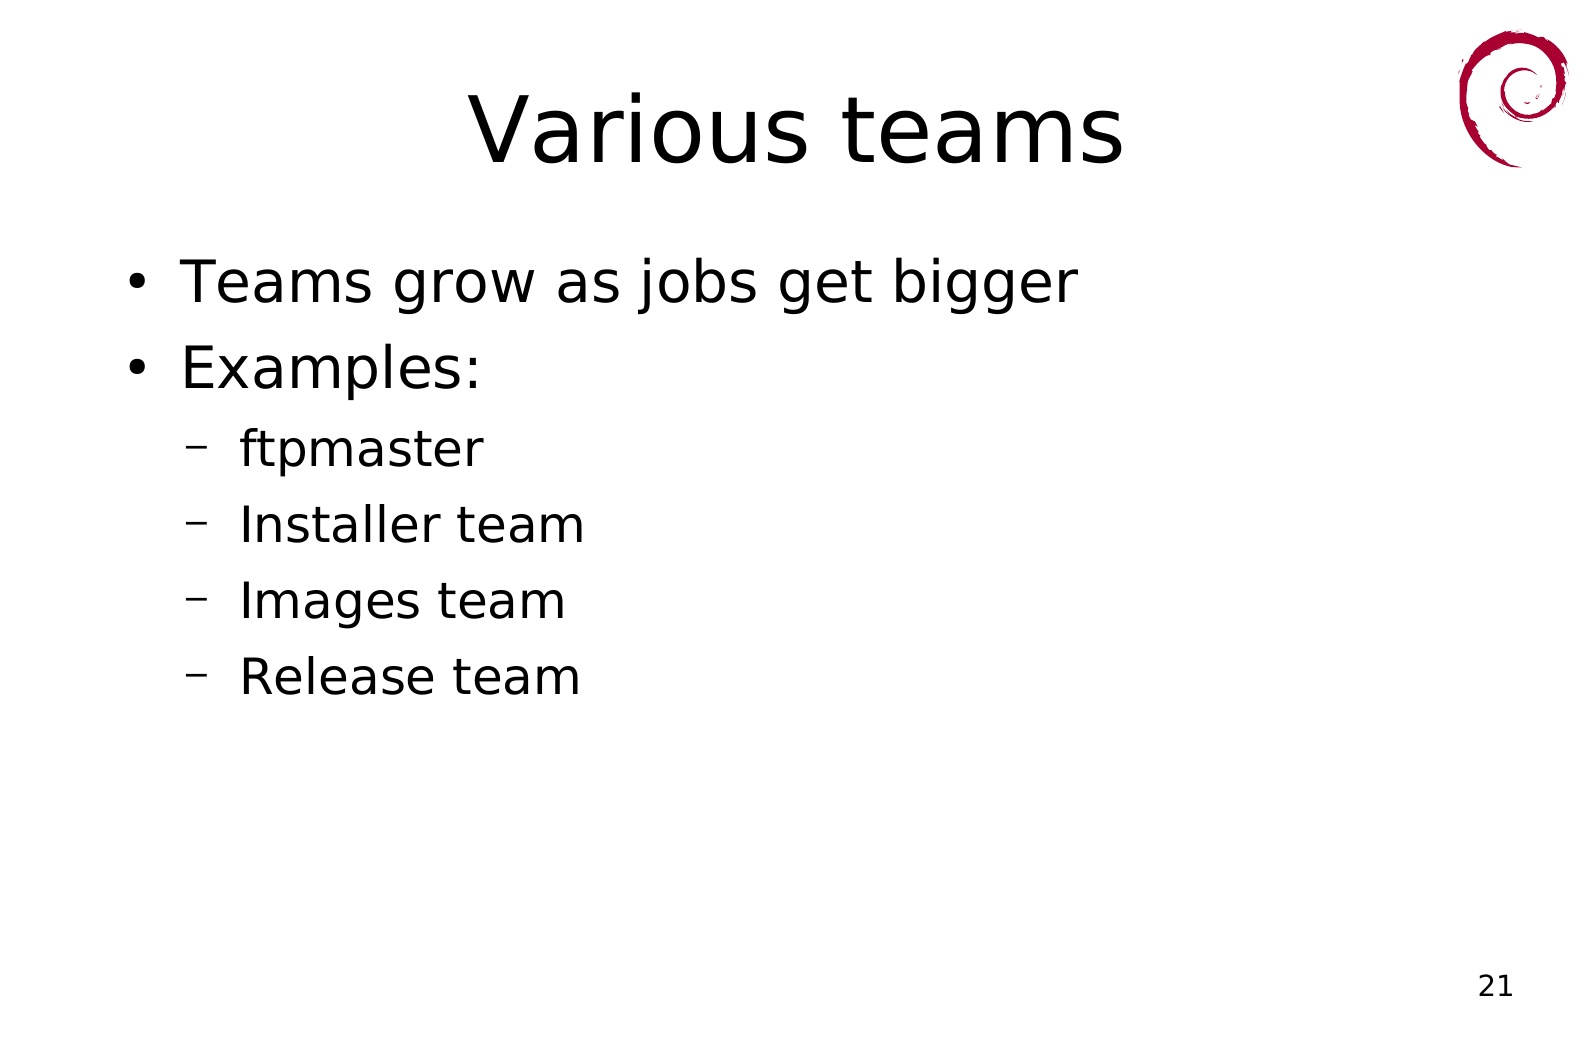

# Various teams
Teams grow as jobs get bigger
Examples:
ftpmaster
Installer team
Images team
Release team
21